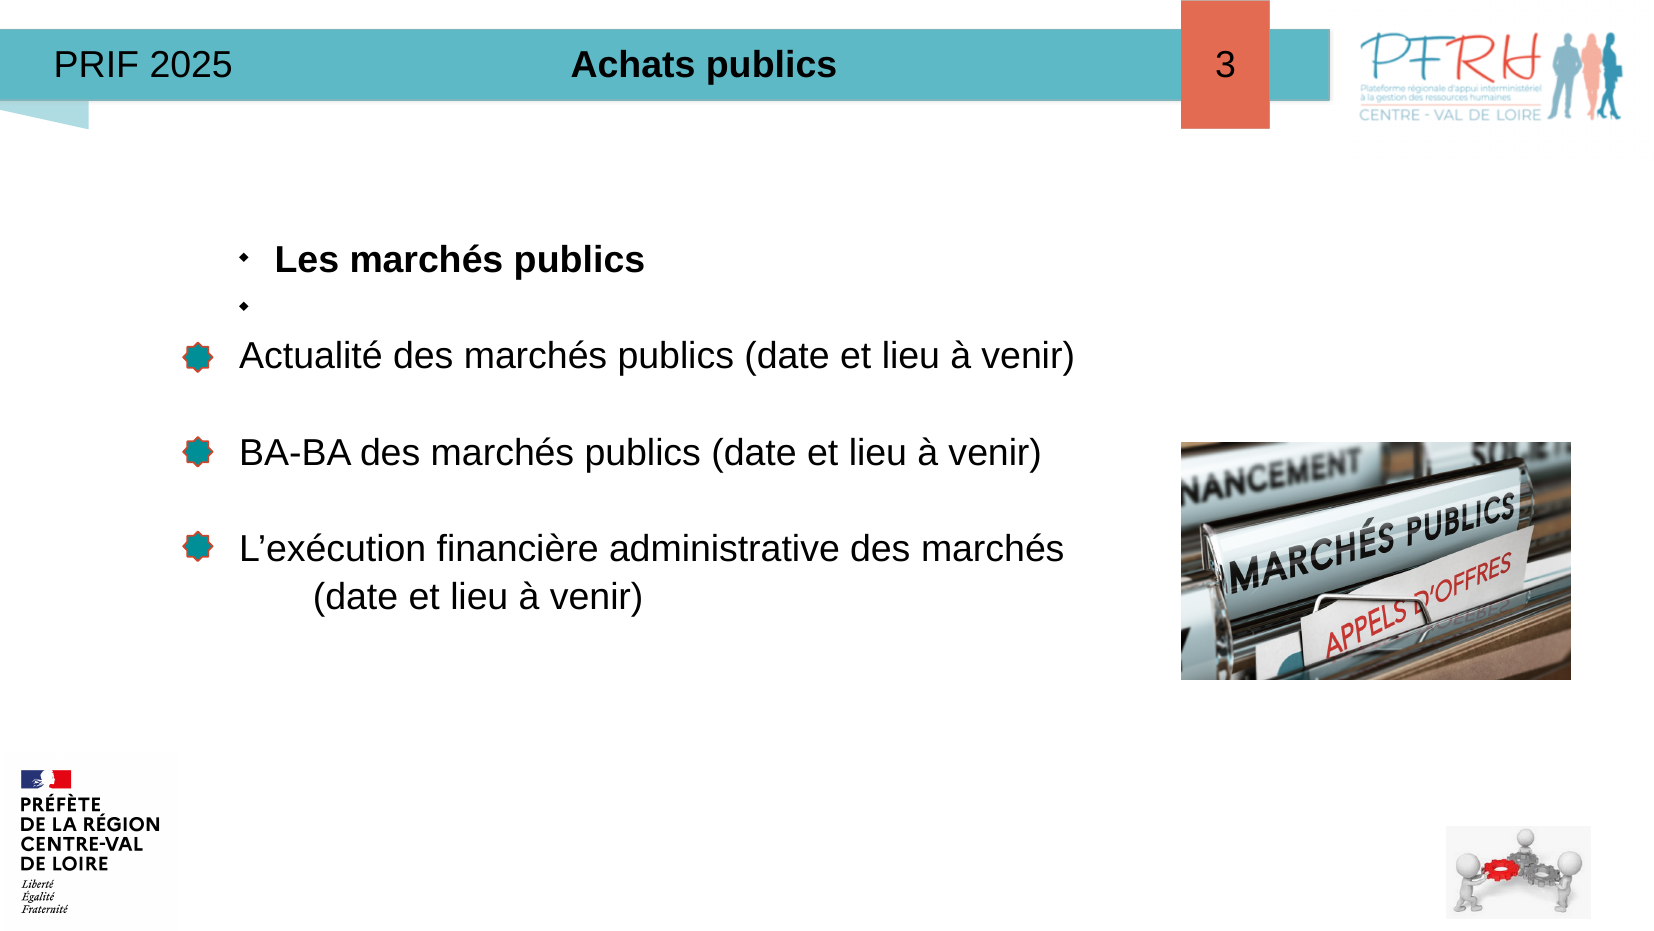

3
PRIF 2025					Achats publics
Les marchés publics
Actualité des marchés publics (date et lieu à venir)
BA-BA des marchés publics (date et lieu à venir)
L’exécution financière administrative des marchés
	(date et lieu à venir)